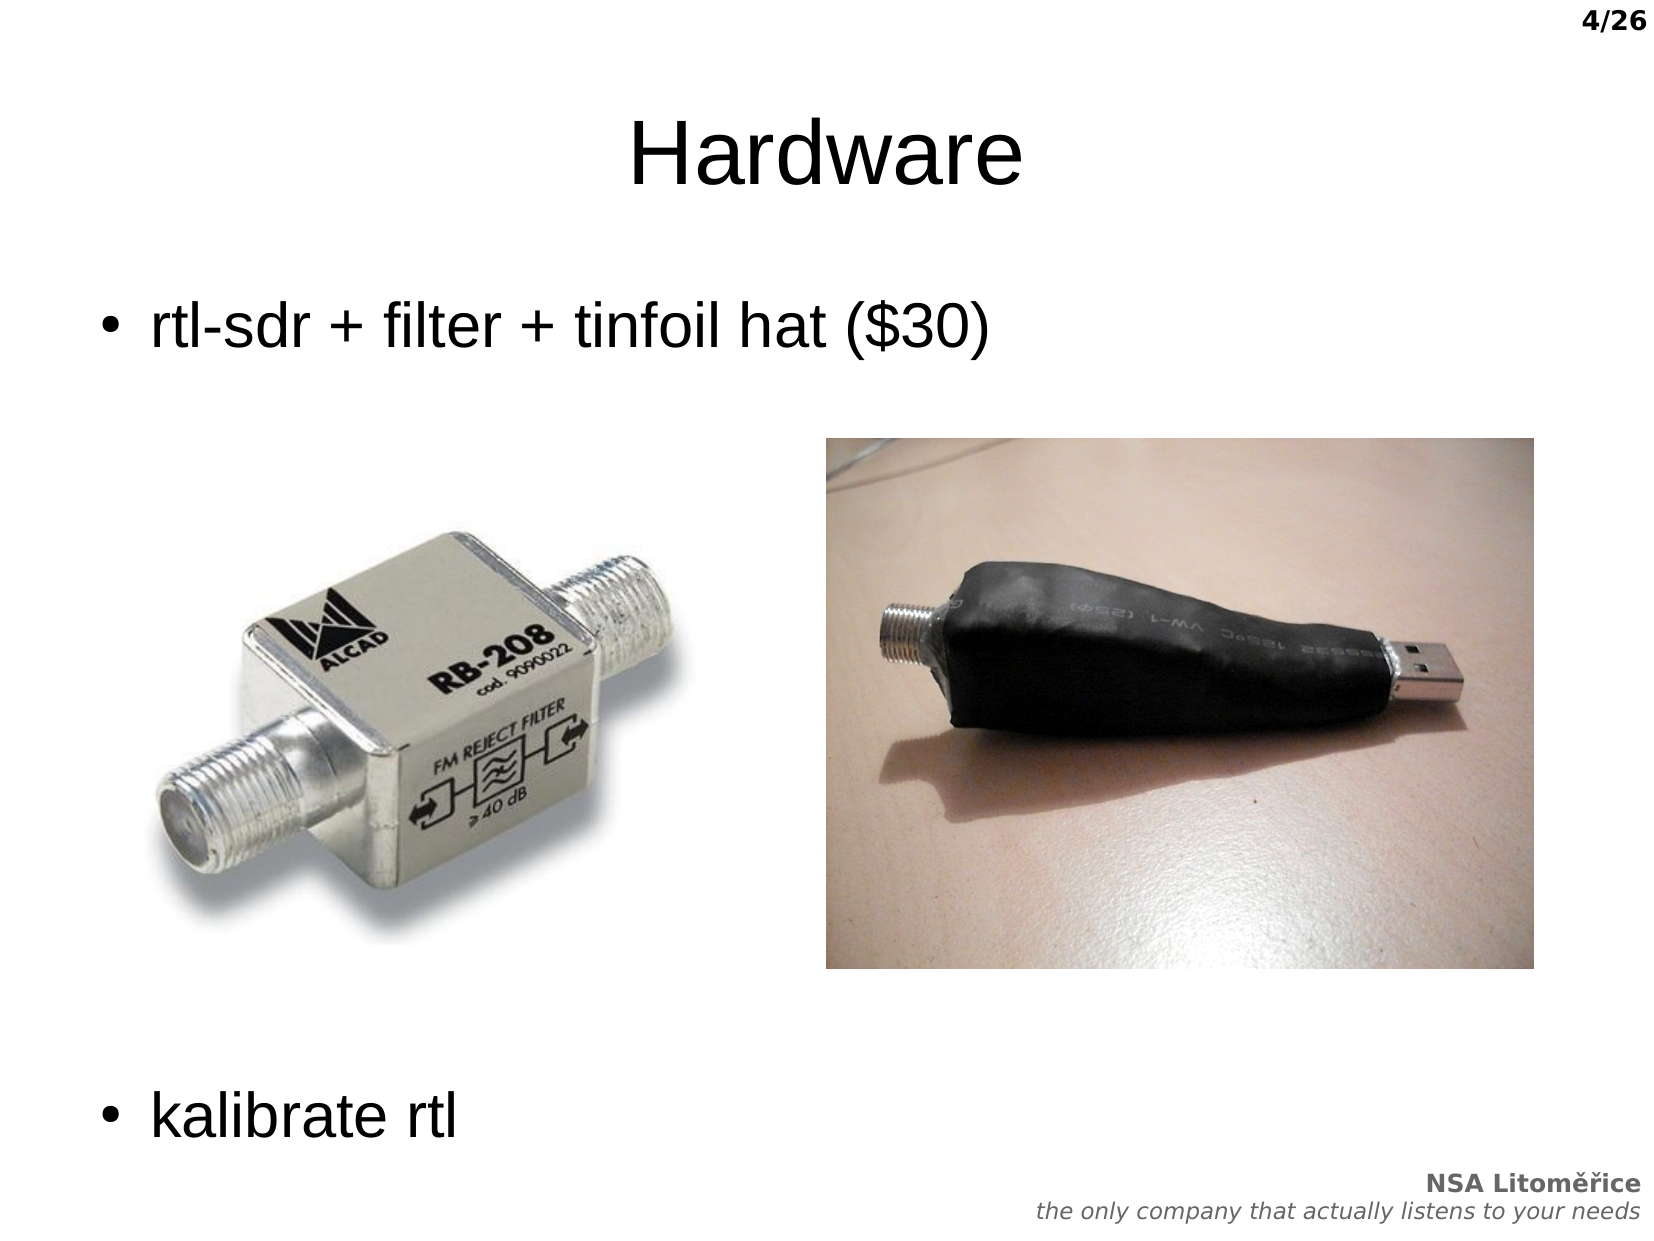

aaa
# Hardware
rtl-sdr + filter + tinfoil hat ($30)
kalibrate rtl
4